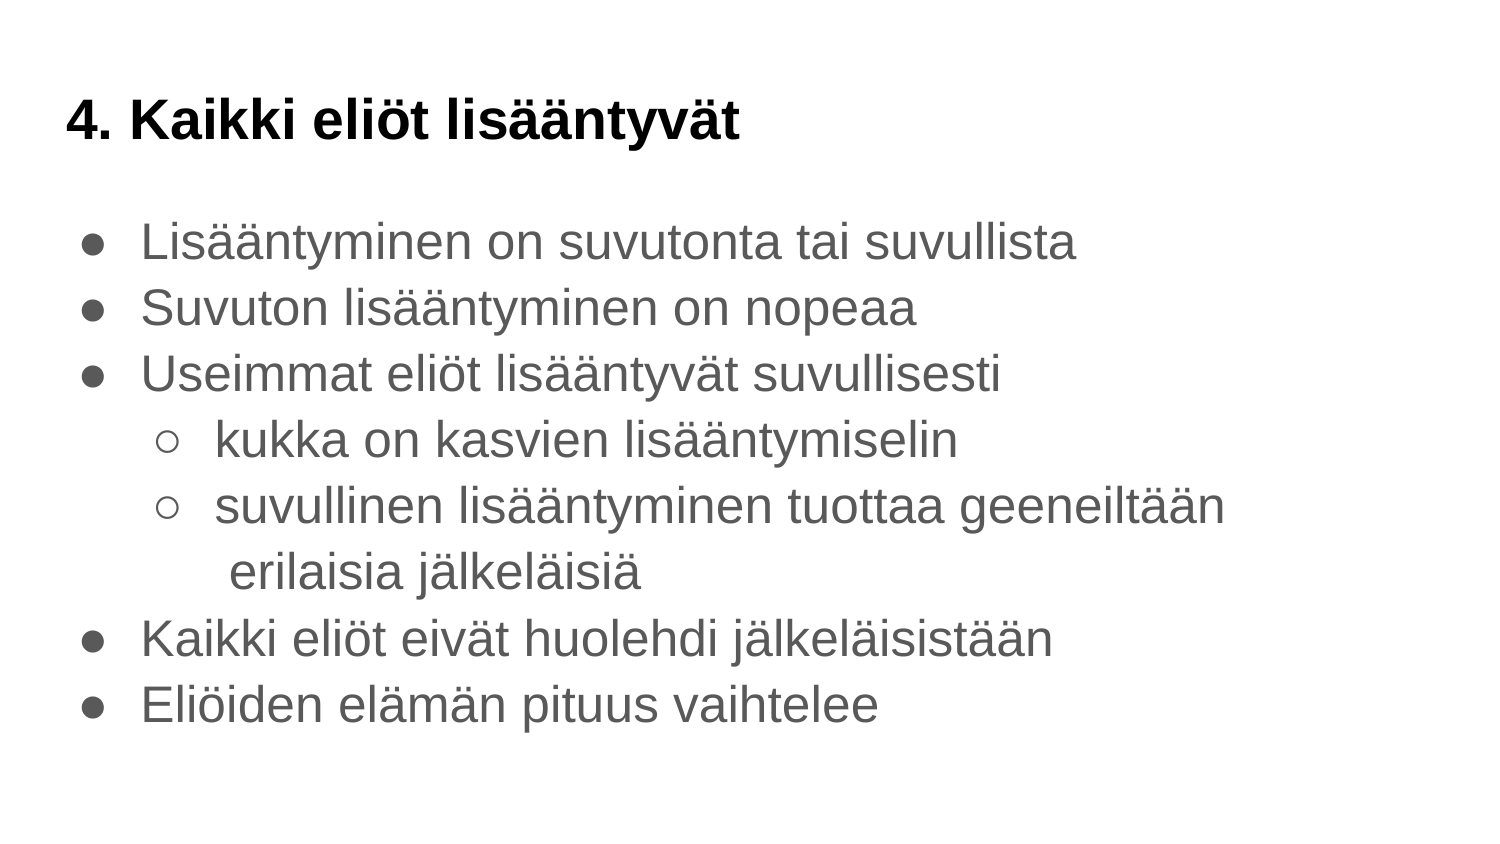

# 4. Kaikki eliöt lisääntyvät
Lisääntyminen on suvutonta tai suvullista
Suvuton lisääntyminen on nopeaa
Useimmat eliöt lisääntyvät suvullisesti
kukka on kasvien lisääntymiselin
suvullinen lisääntyminen tuottaa geeneiltään
 erilaisia jälkeläisiä
Kaikki eliöt eivät huolehdi jälkeläisistään
Eliöiden elämän pituus vaihtelee